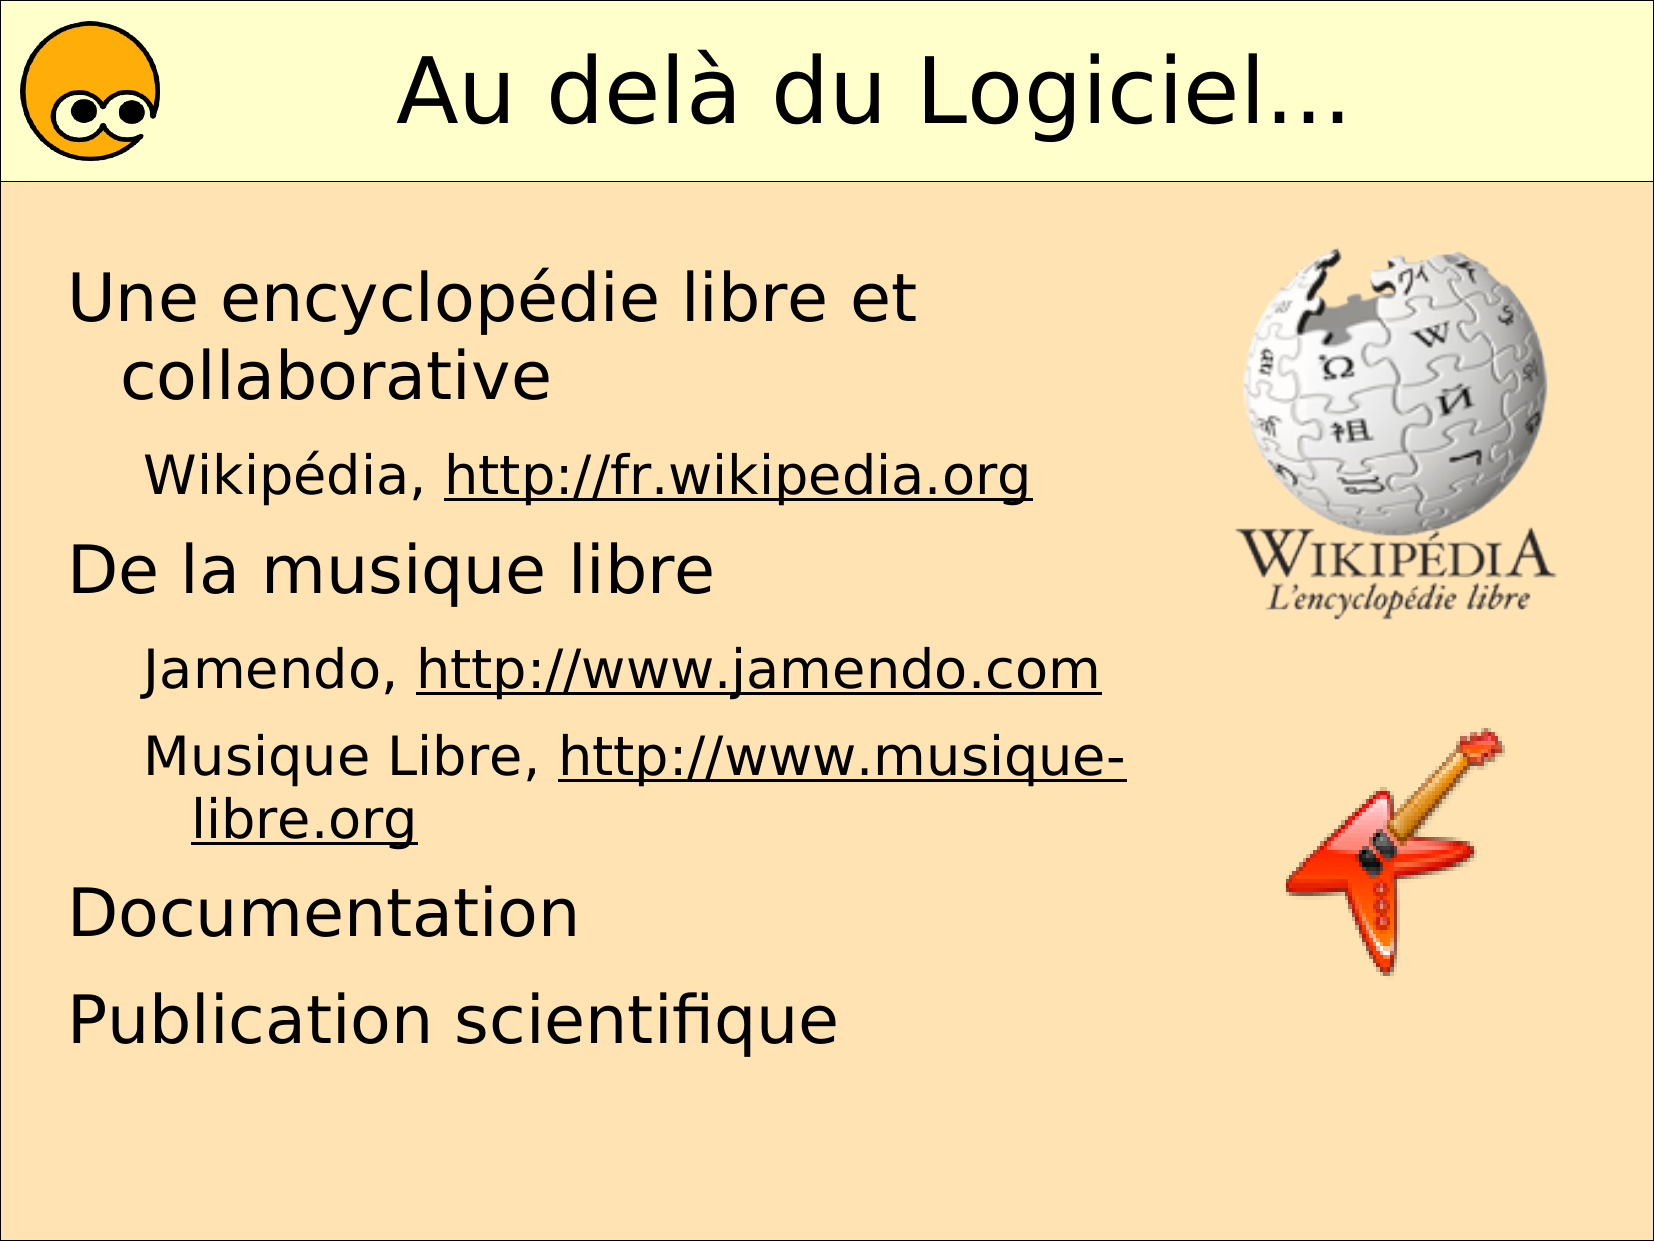

# Au delà du Logiciel...
Une encyclopédie libre et collaborative
Wikipédia, http://fr.wikipedia.org
De la musique libre
Jamendo, http://www.jamendo.com
Musique Libre, http://www.musique-libre.org
Documentation
Publication scientifique